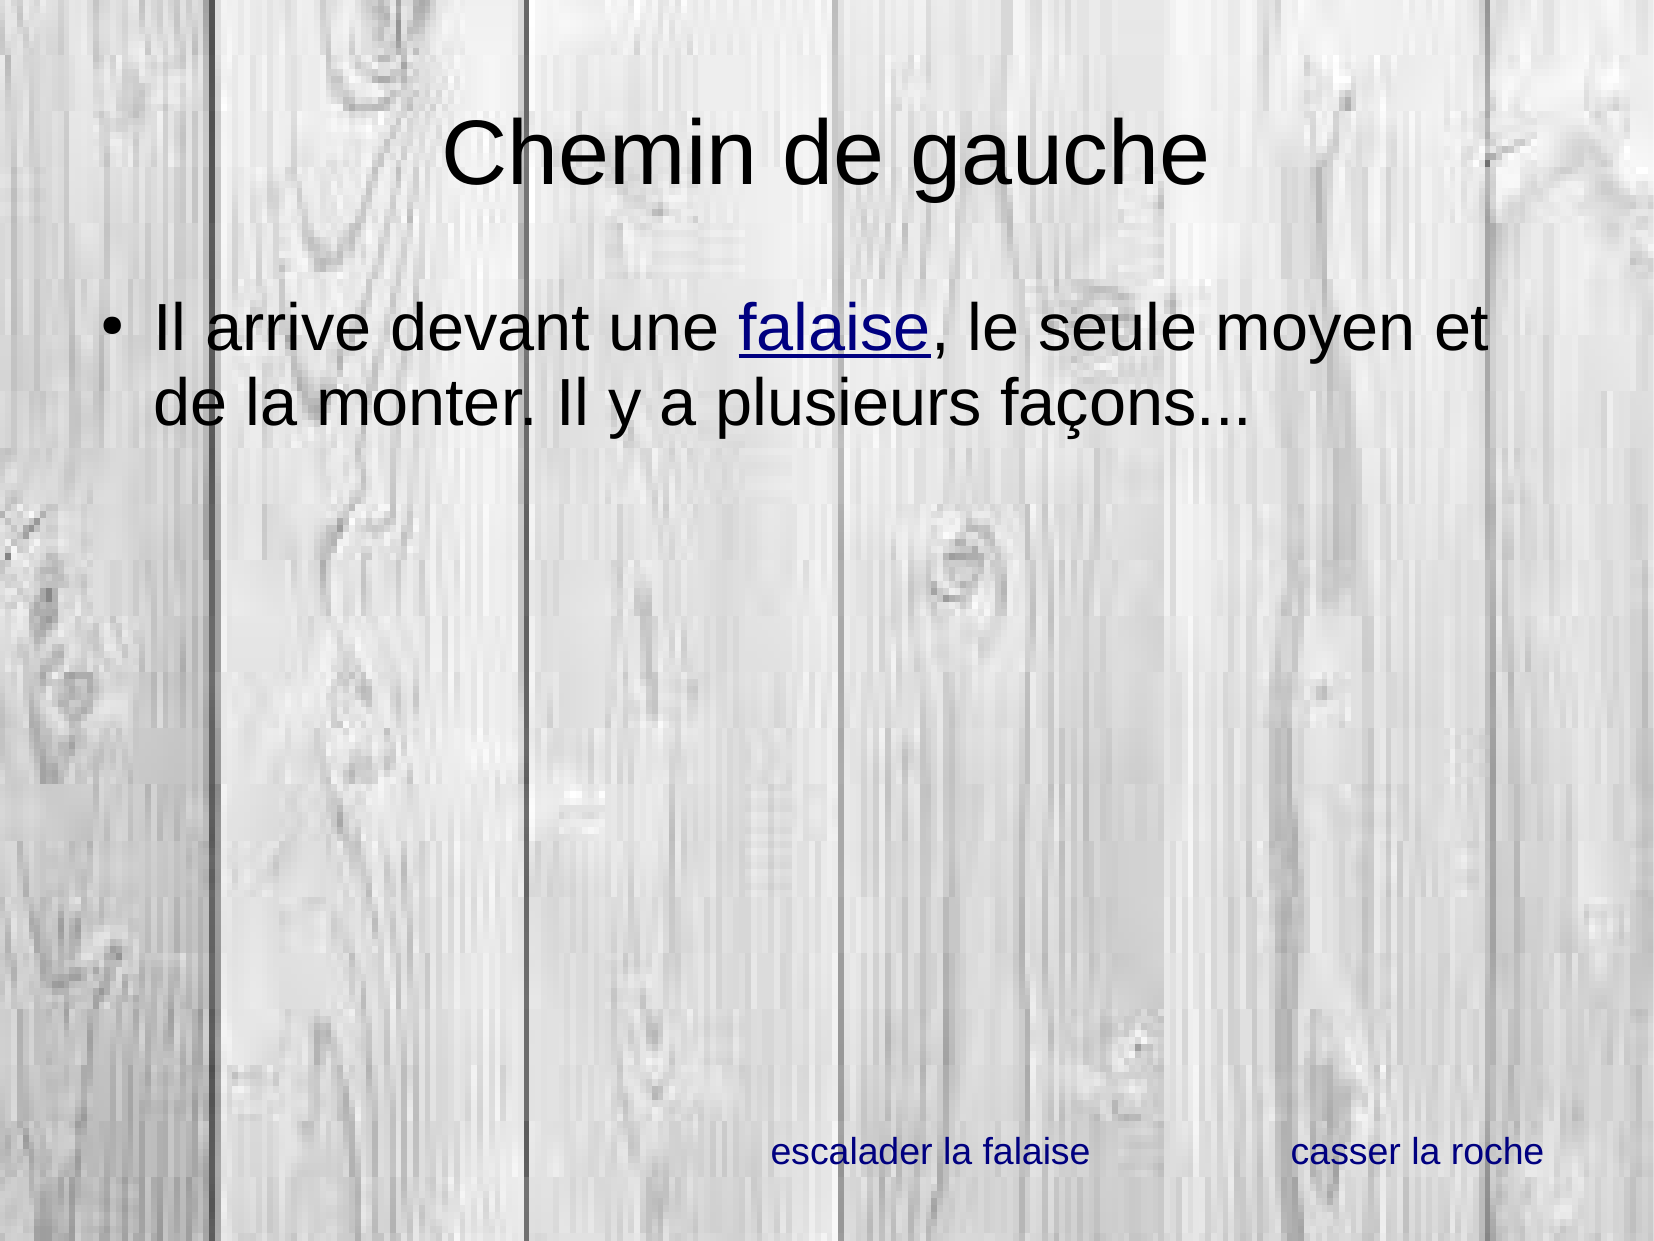

# Chemin de gauche
Il arrive devant une falaise, le seule moyen et de la monter. Il y a plusieurs façons...
escalader la falaise
casser la roche